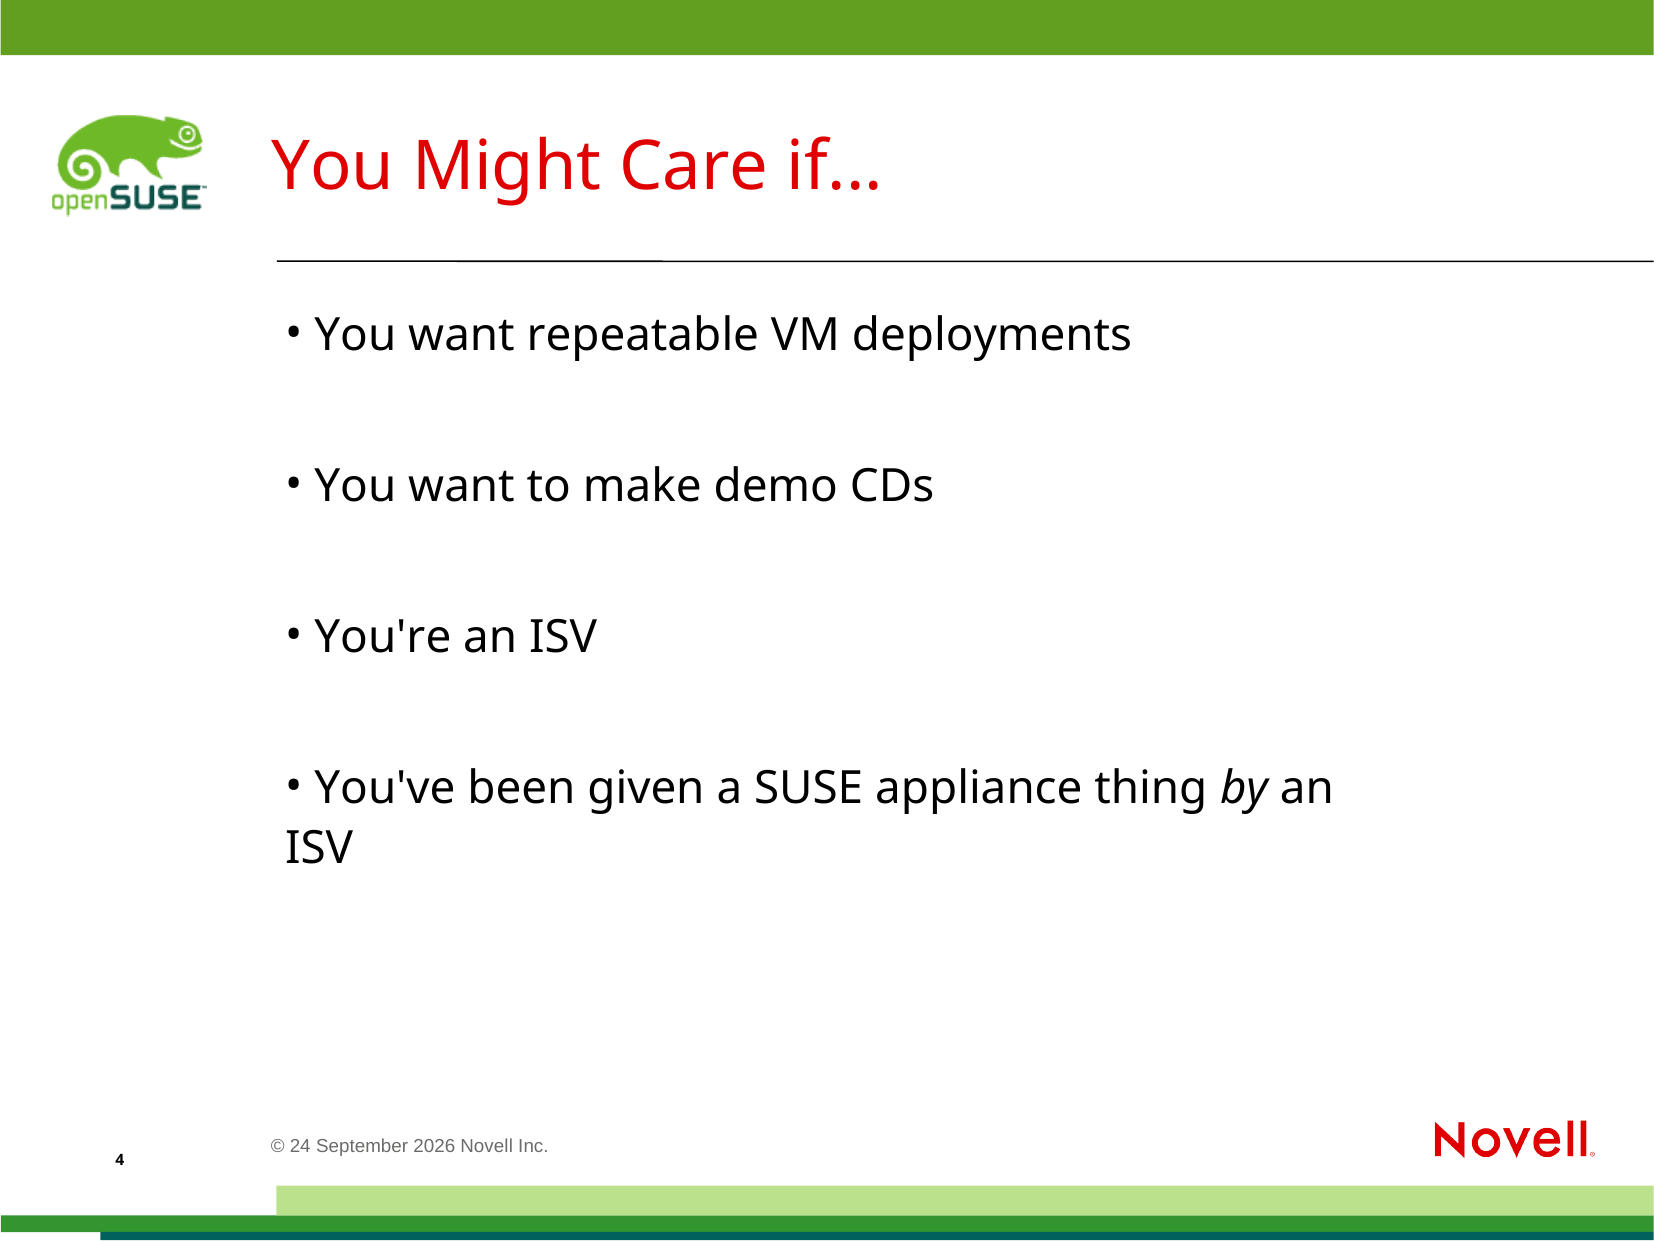

# You Might Care if...
 You want repeatable VM deployments
 You want to make demo CDs
 You're an ISV
 You've been given a SUSE appliance thing by an ISV